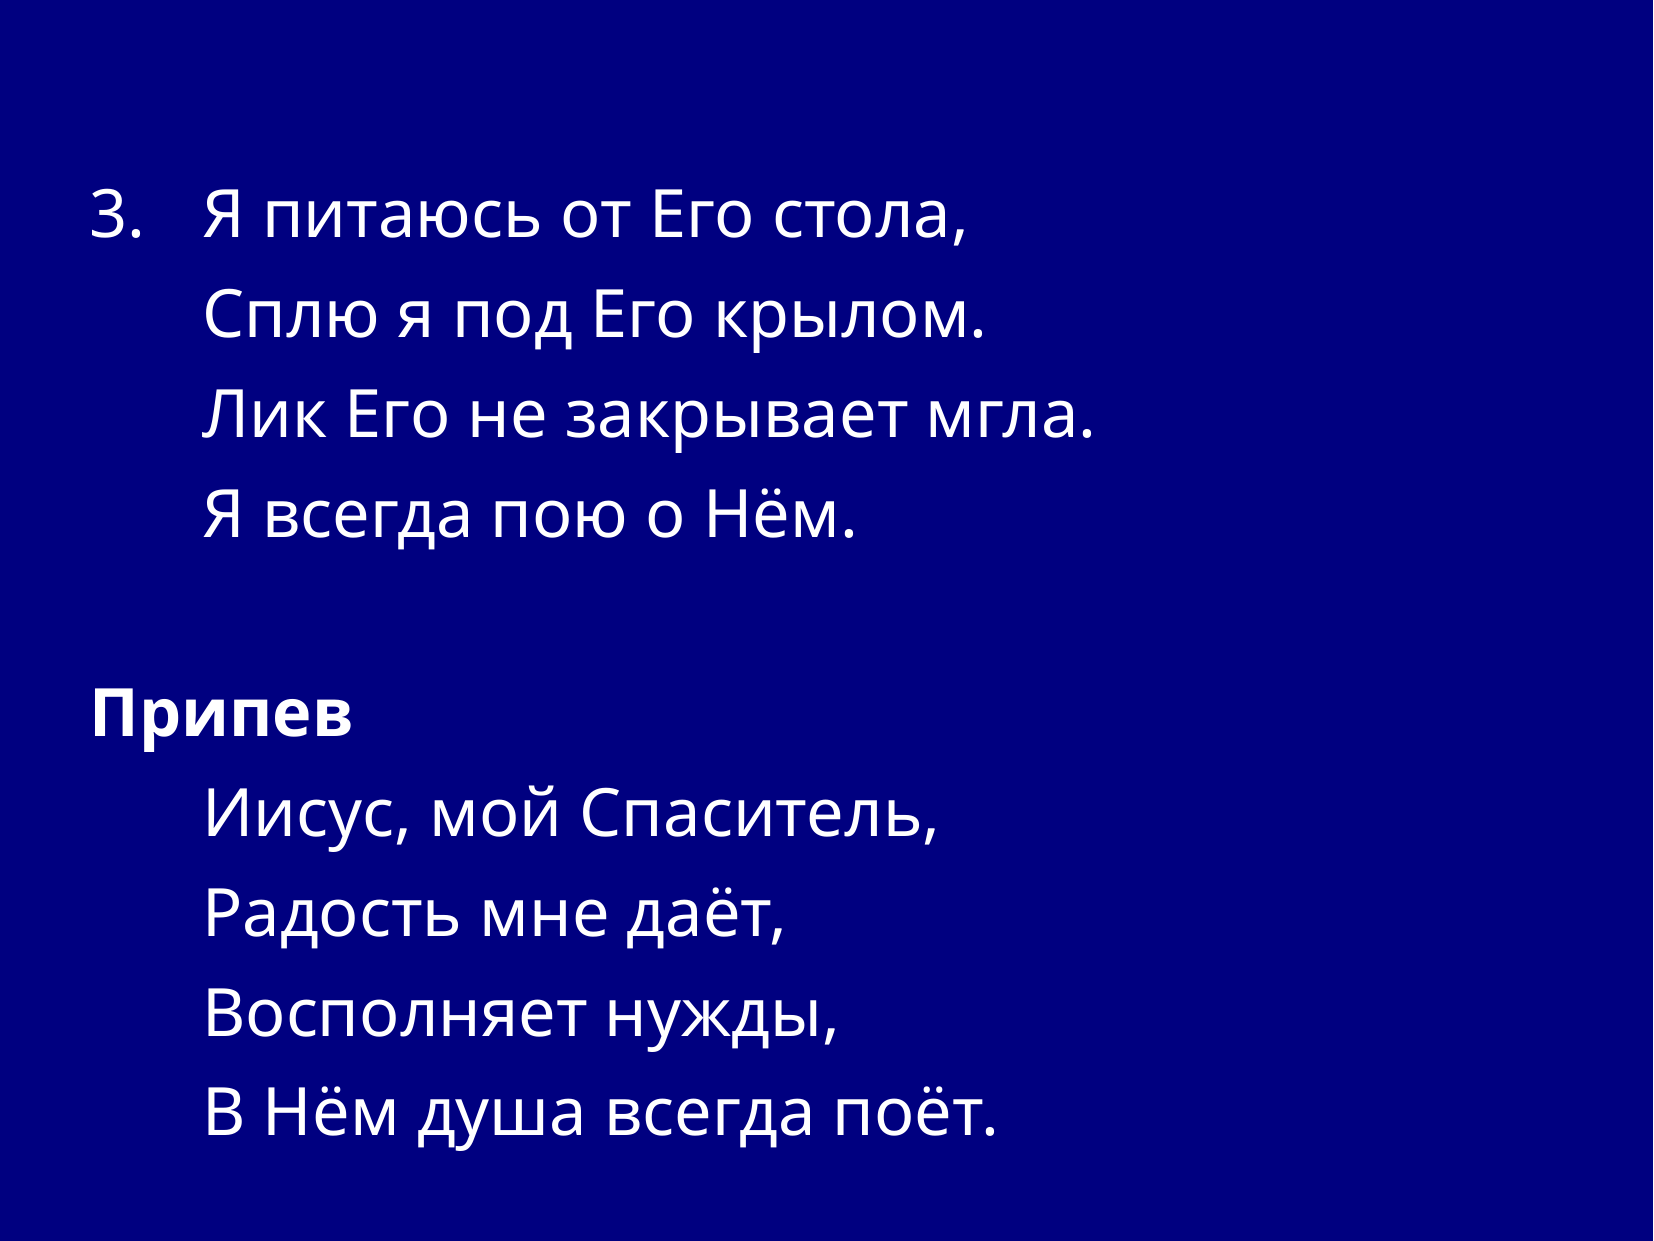

3.	Я питаюсь от Его стола,
	Сплю я под Его крылом.
	Лик Его не закрывает мгла.
	Я всегда пою о Нём.
Припев
	Иисус, мой Спаситель,
	Радость мне даёт,
	Восполняет нужды,
	В Нём душа всегда поёт.